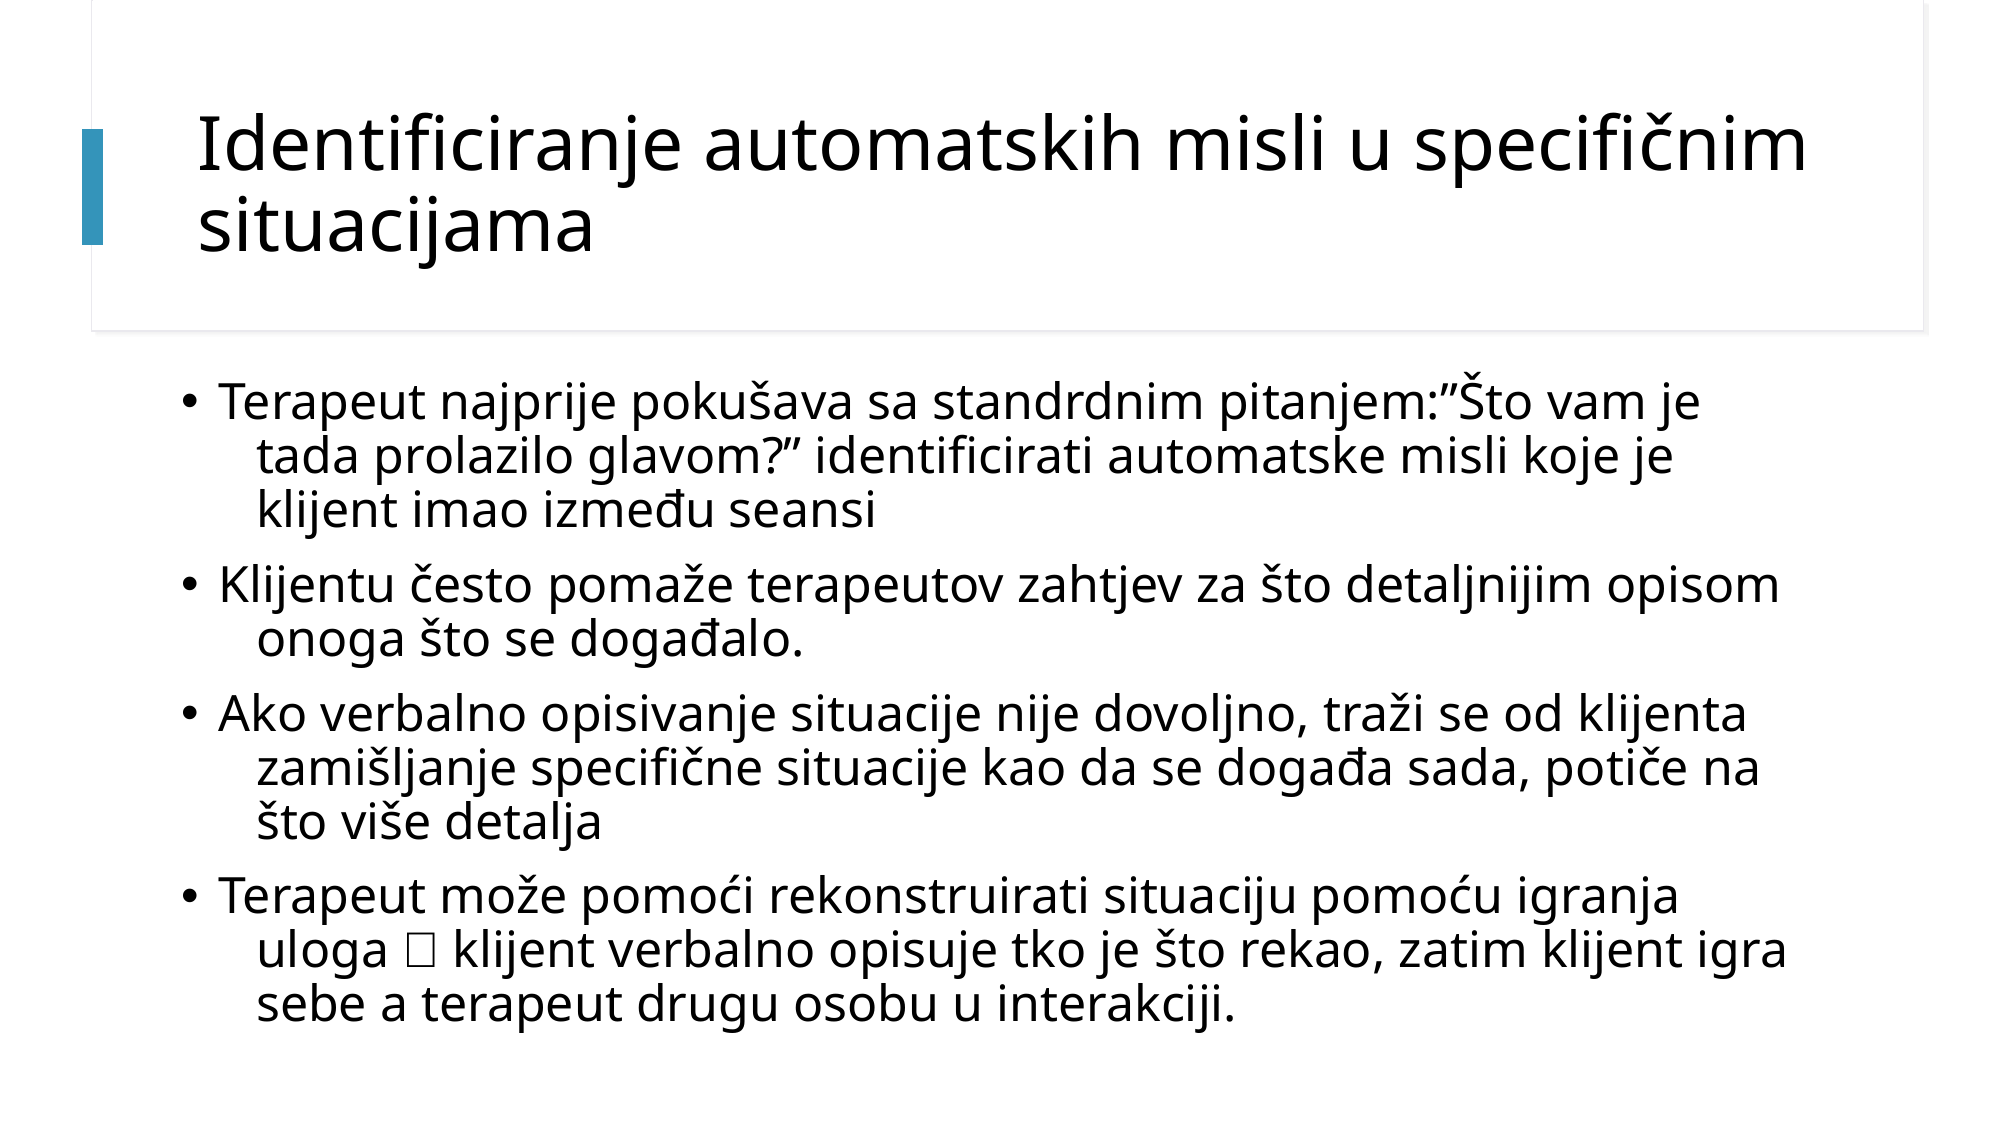

# Identificiranje automatskih misli u specifičnim situacijama
Terapeut najprije pokušava sa standrdnim pitanjem:”Što vam je tada prolazilo glavom?” identificirati automatske misli koje je klijent imao između seansi
Klijentu često pomaže terapeutov zahtjev za što detaljnijim opisom onoga što se događalo.
Ako verbalno opisivanje situacije nije dovoljno, traži se od klijenta zamišljanje specifične situacije kao da se događa sada, potiče na što više detalja
Terapeut može pomoći rekonstruirati situaciju pomoću igranja uloga  klijent verbalno opisuje tko je što rekao, zatim klijent igra sebe a terapeut drugu osobu u interakciji.